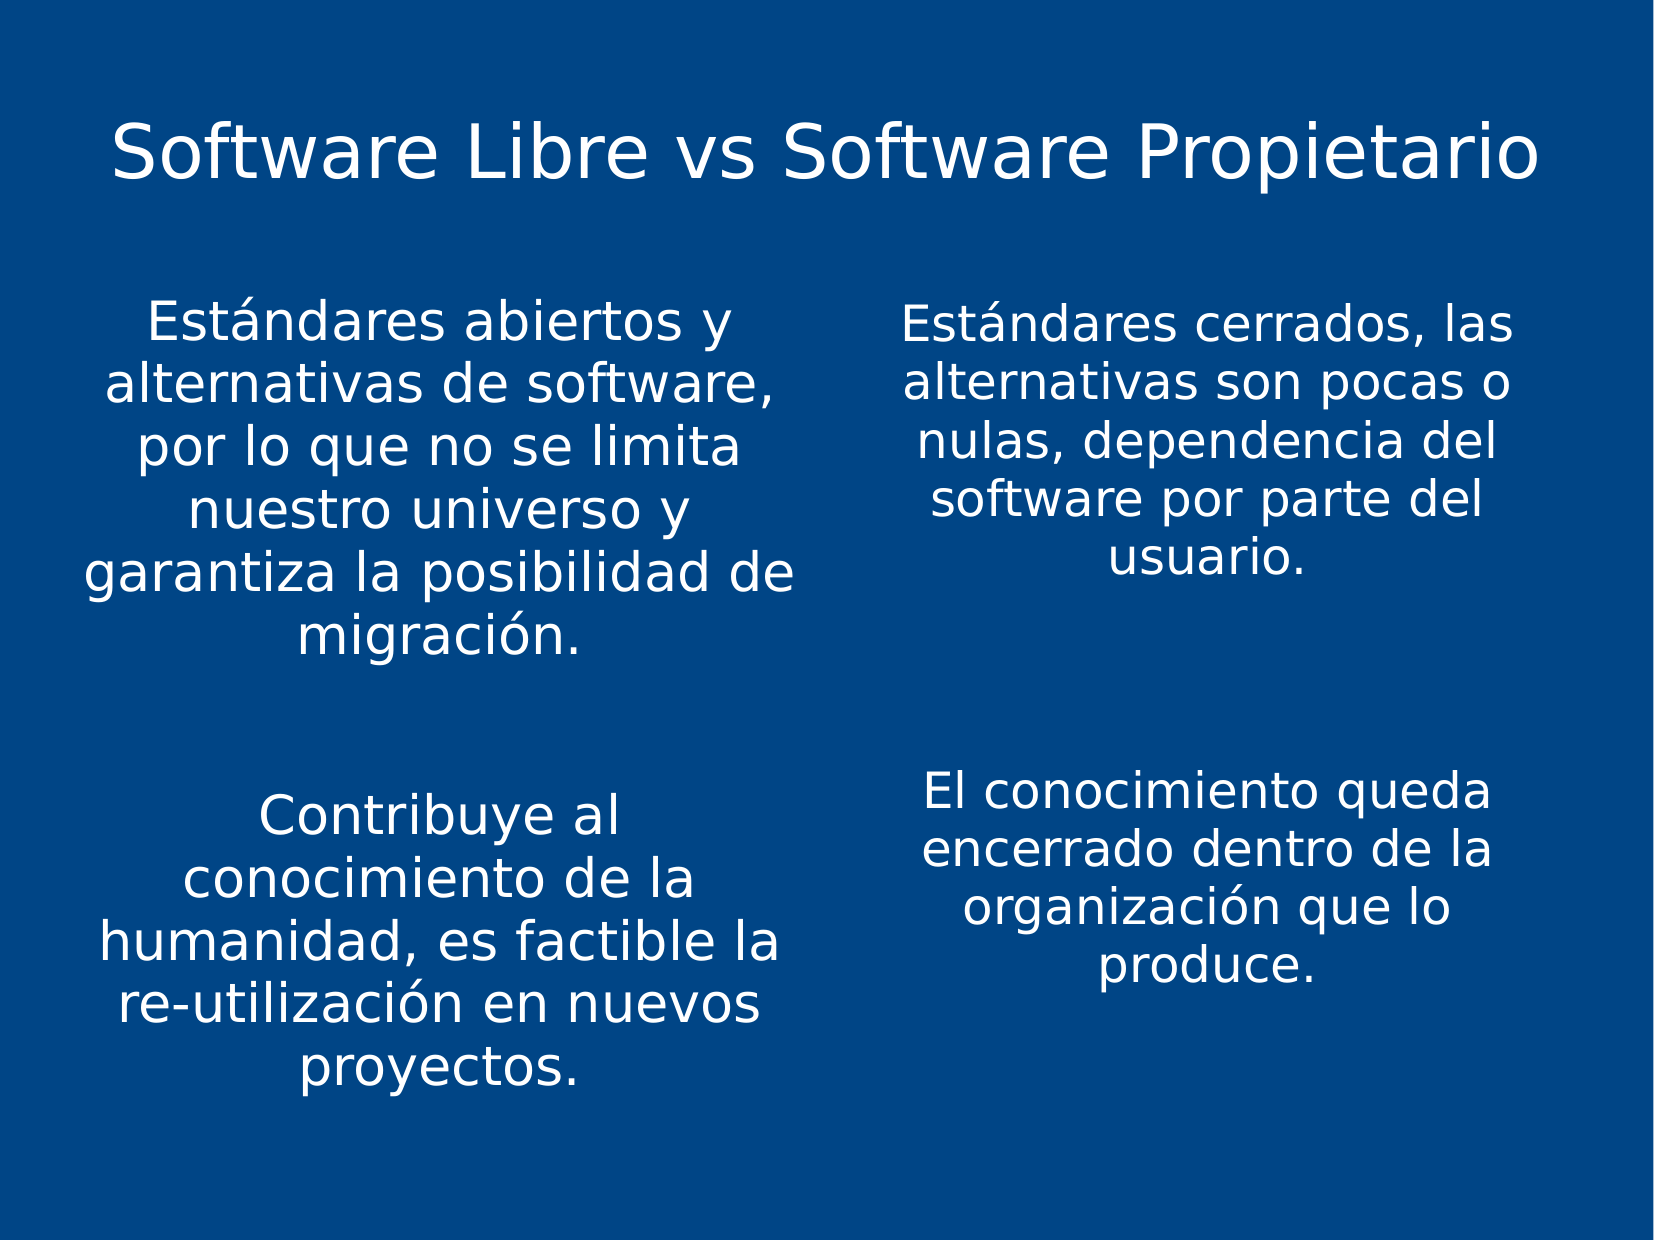

# Software Libre vs Software Propietario
Estándares abiertos y alternativas de software, por lo que no se limita nuestro universo y garantiza la posibilidad de migración.
Contribuye al conocimiento de la humanidad, es factible la re-utilización en nuevos proyectos.
Estándares cerrados, las alternativas son pocas o nulas, dependencia del software por parte del usuario.
El conocimiento queda encerrado dentro de la organización que lo produce.